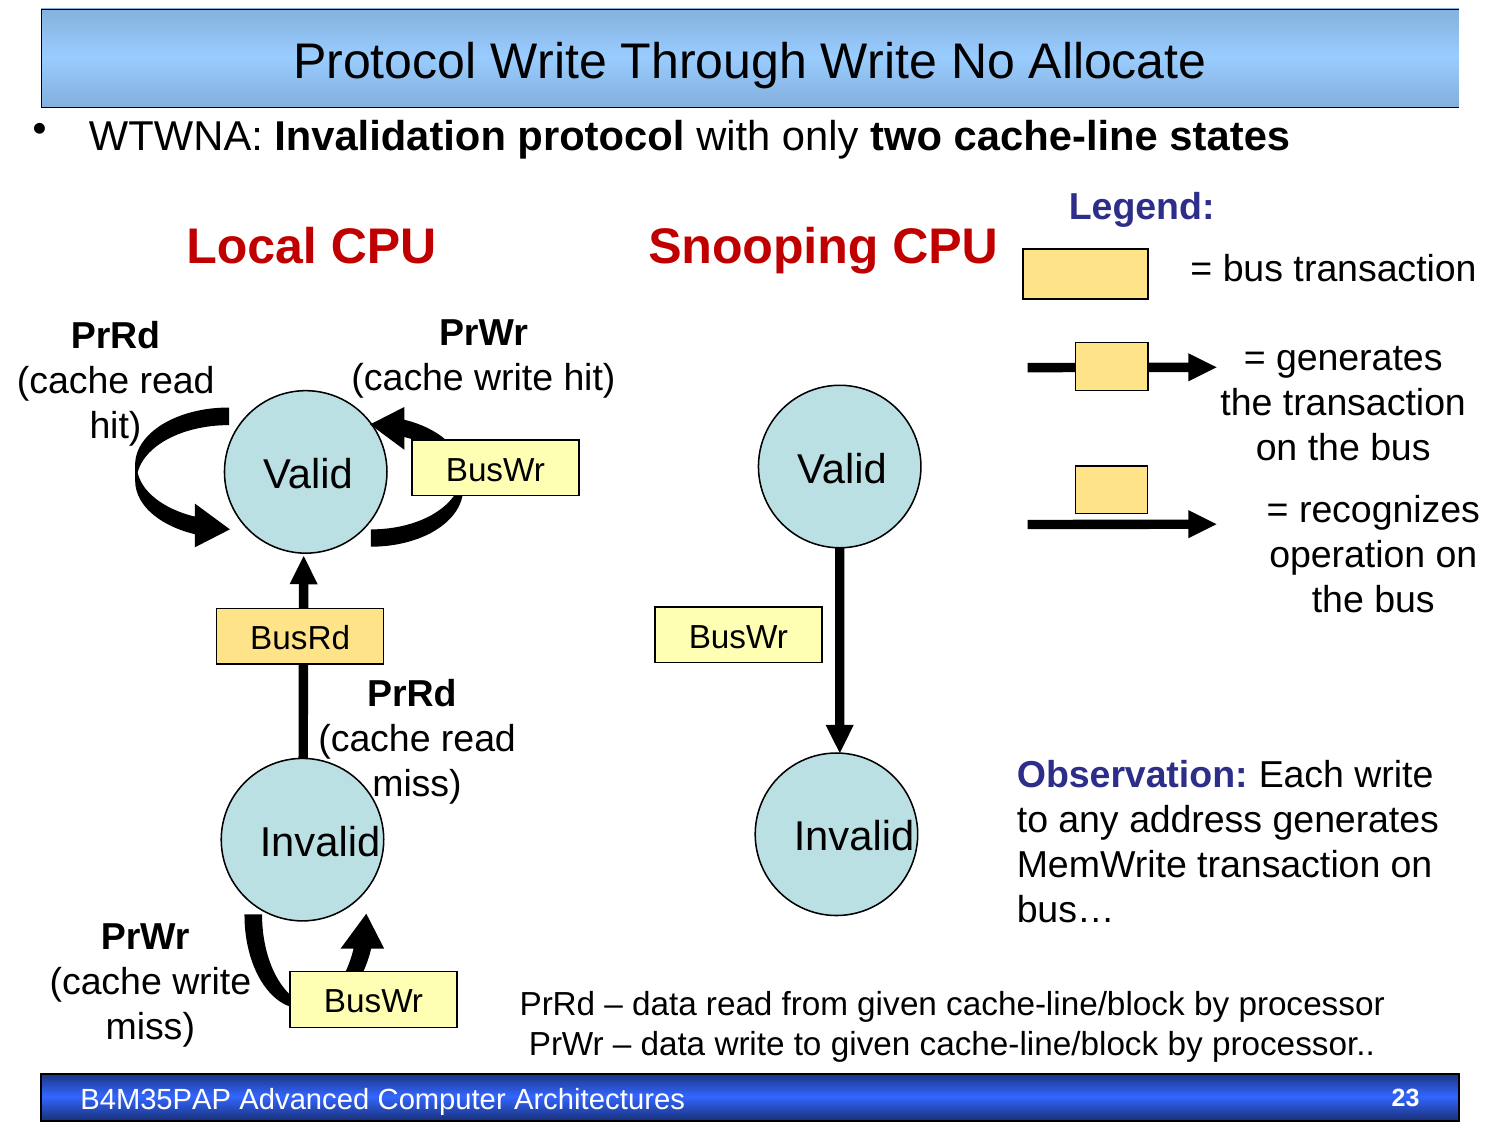

Protocol Write Through Write No Allocate
# WTWNA: Invalidation protocol with only two cache-line states
Legend:
Local CPU
Snooping CPU
= bus transaction
PrWr
(cache write hit)
PrRd (cache read
hit)
= generates the transaction on the bus
Valid
Valid
BusWr
= recognizes operation on the bus
BusWr
BusRd
PrRd
(cache read
miss)
Observation: Each write to any address generates MemWrite transaction on bus…
Invalid
Invalid
PrWr
(cache write
miss)
BusWr
PrRd – data read from given cache-line/block by processor
 PrWr – data write to given cache-line/block by processor..